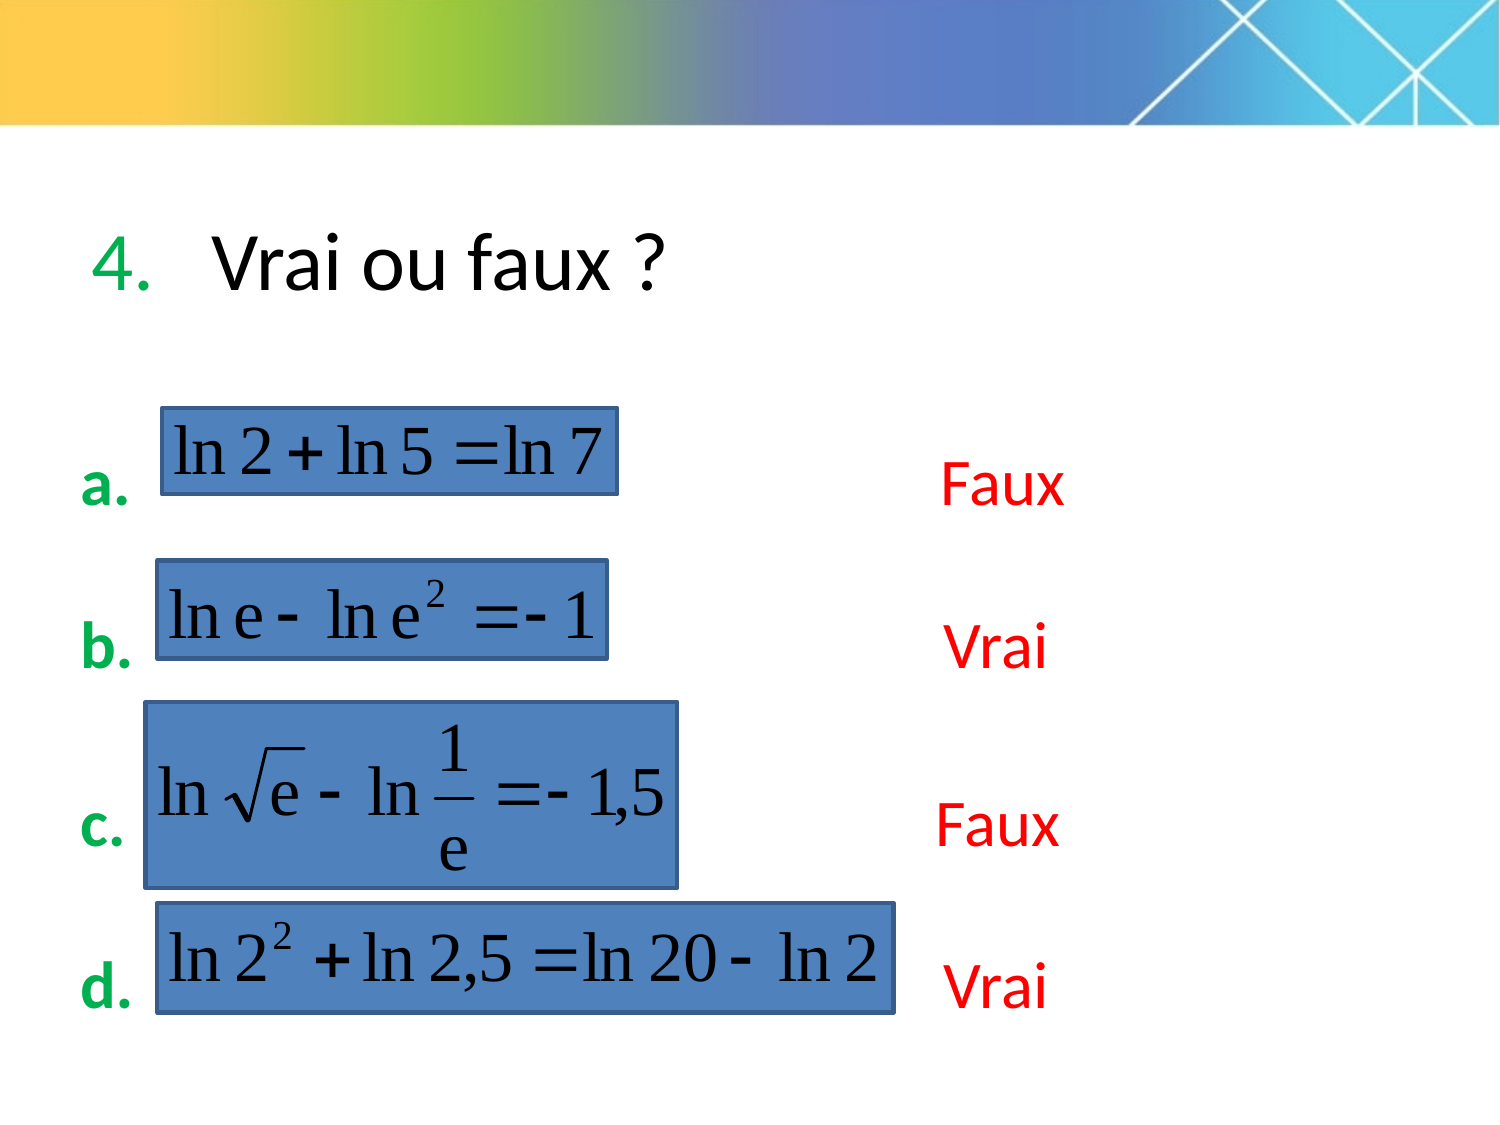

# 4. Vrai ou faux ?
a. Faux
b. Vrai
c. Faux
d. Vrai